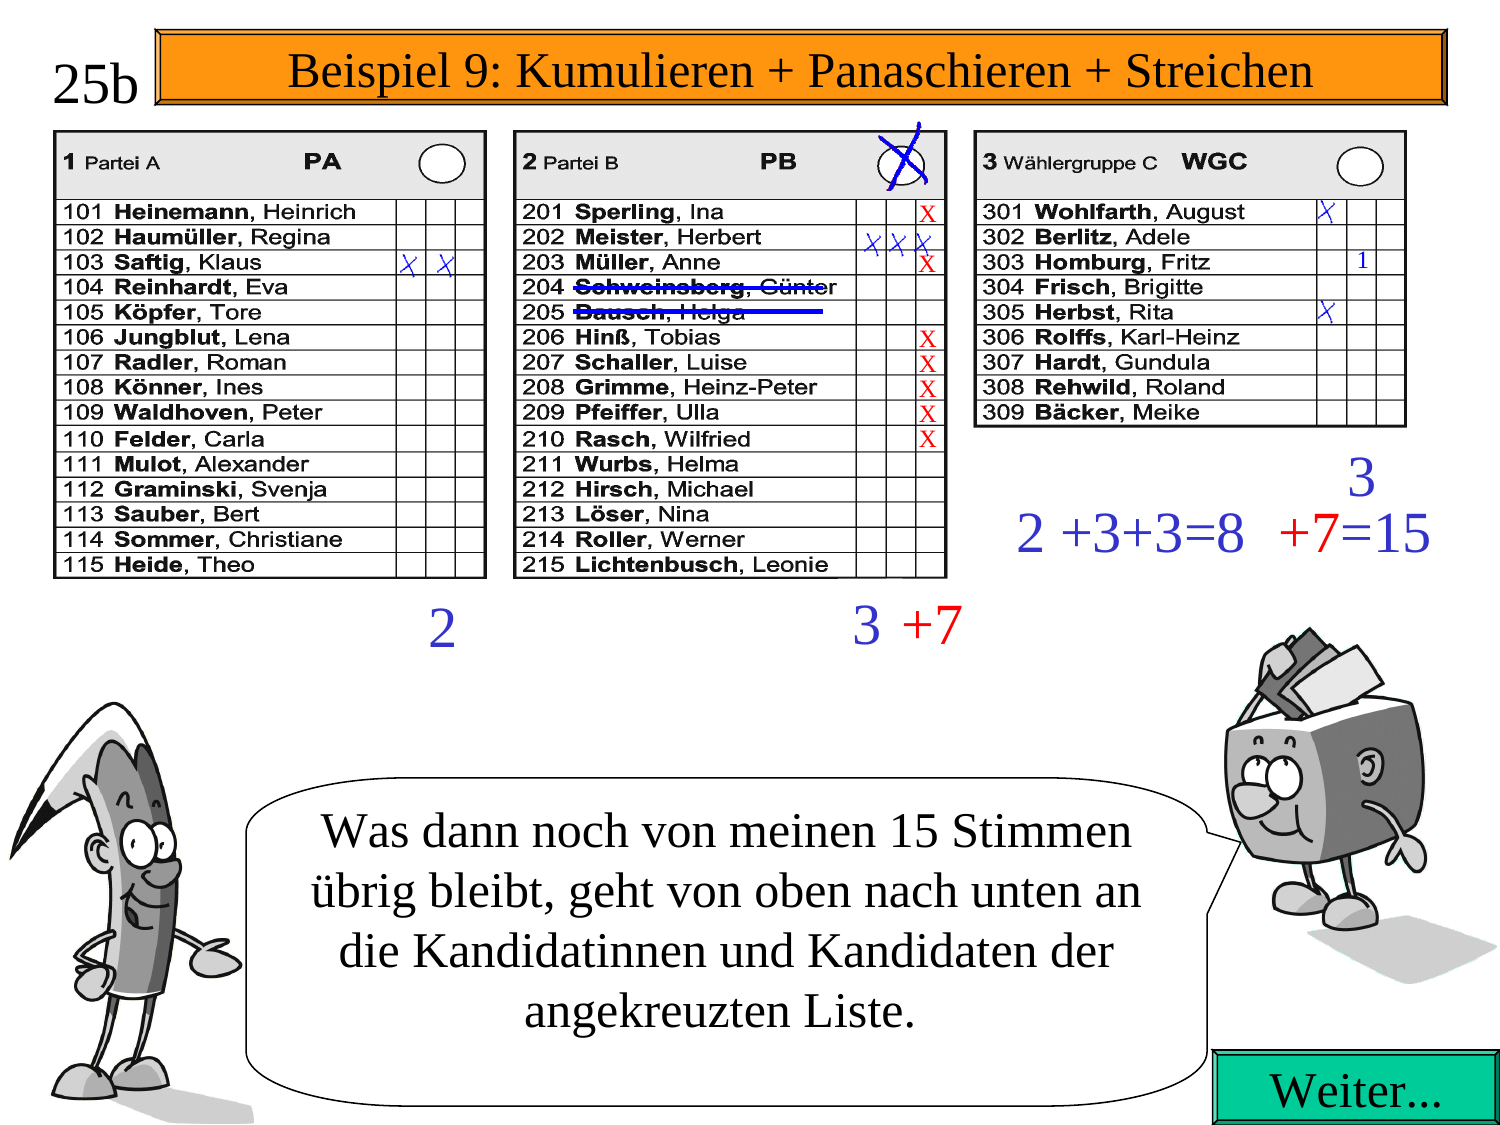

Beispiel 9: Kumulieren + Panaschieren + Streichen
25b
X
1
X
X
X
X
X
X
3
2 +3+3=8
+7=15
3
+7
2
Was dann noch von meinen 15 Stimmen übrig bleibt, geht von oben nach unten an die Kandidatinnen und Kandidaten der angekreuzten Liste.
Weiter...